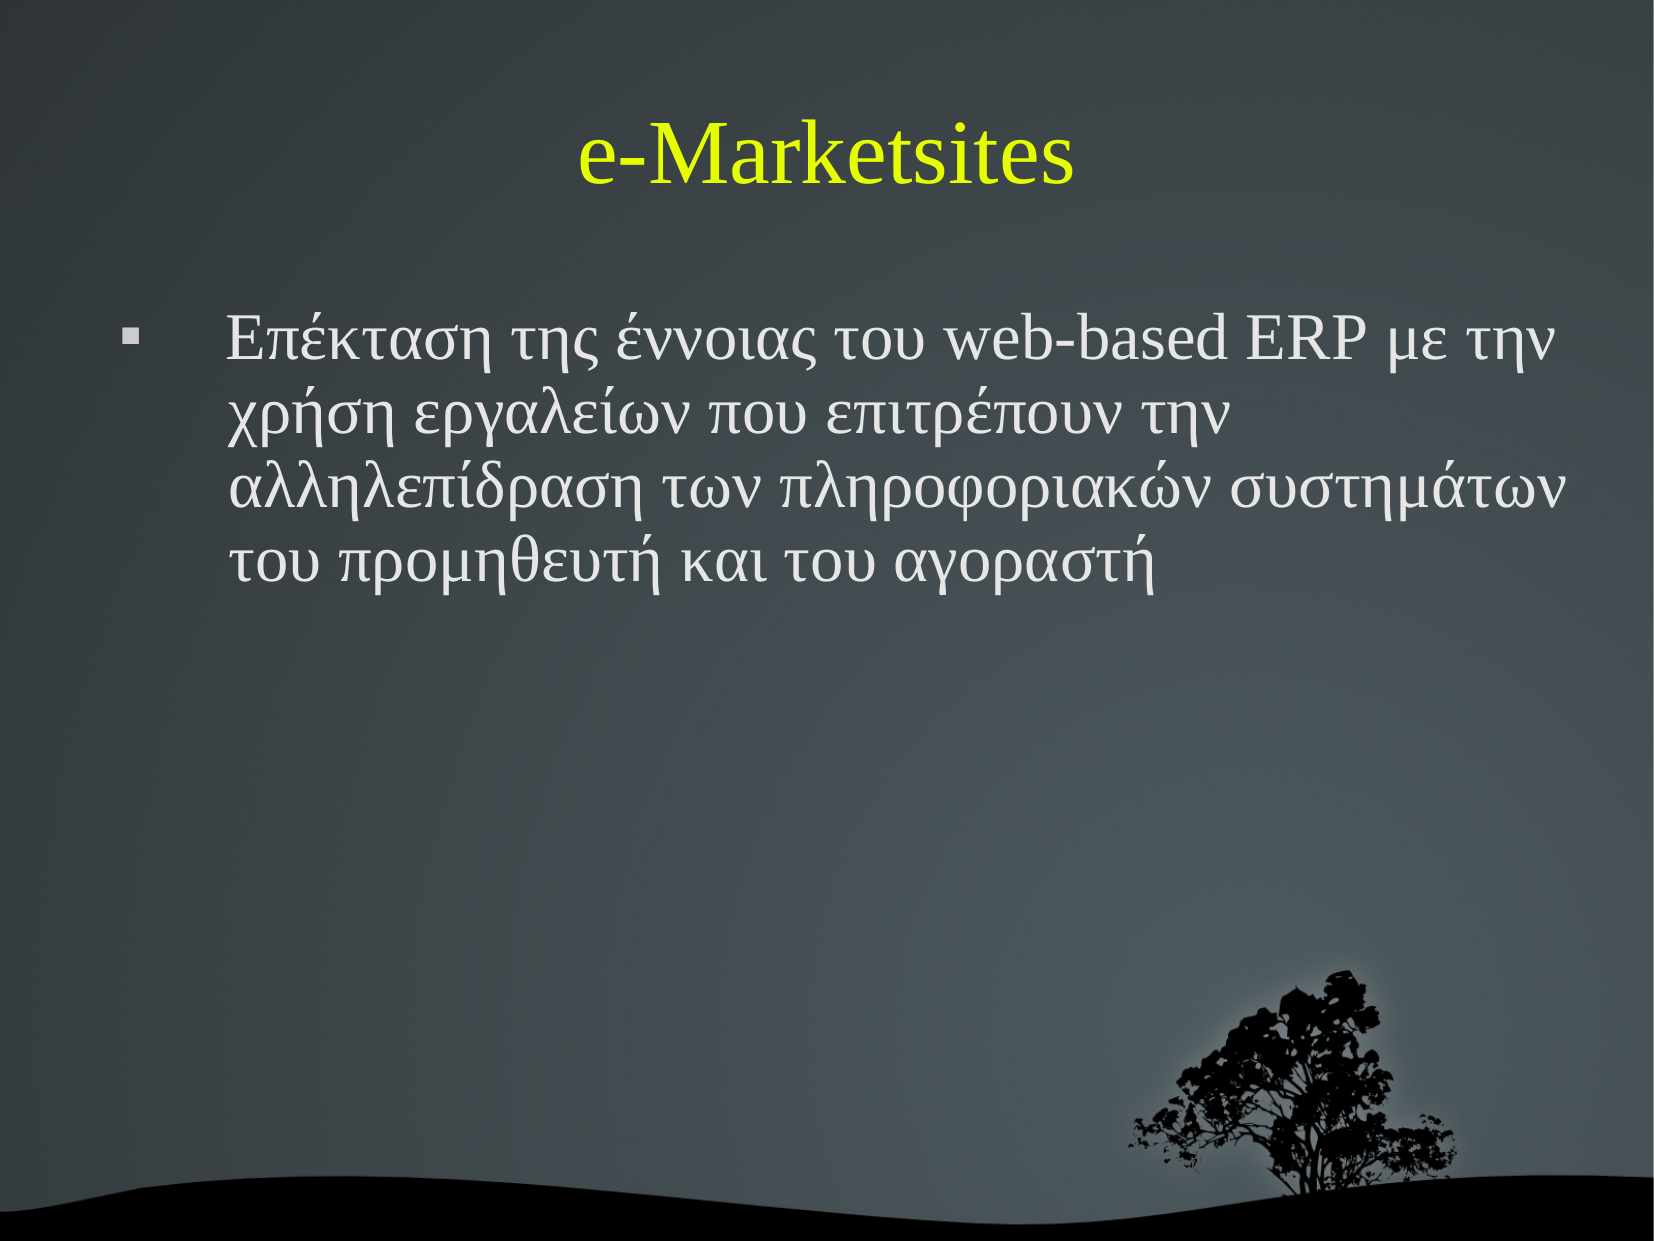

# e-Marketsites
 Επέκταση της έννοιας του web-based ERP με την χρήση εργαλείων που επιτρέπουν την αλληλεπίδραση των πληροφοριακών συστημάτων του προμηθευτή και του αγοραστή